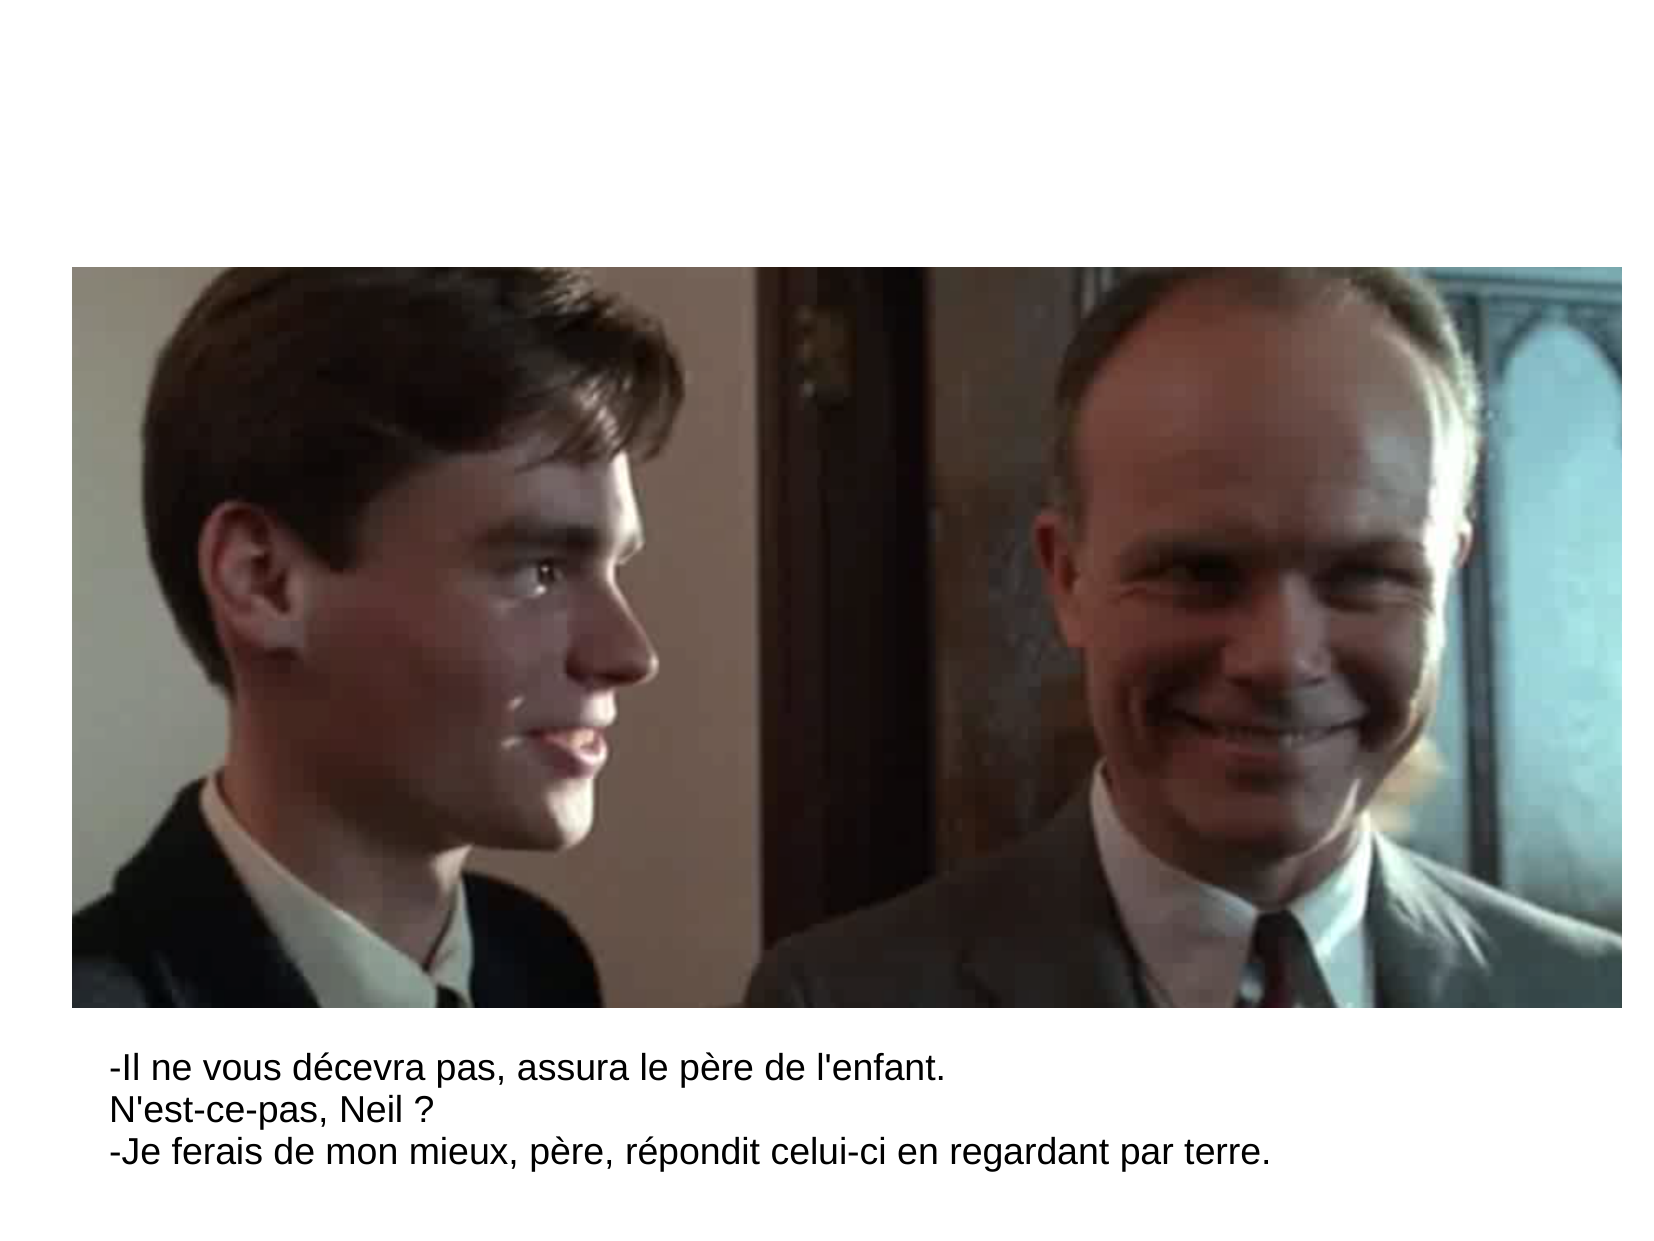

-Il ne vous décevra pas, assura le père de l'enfant.
N'est-ce-pas, Neil ?
-Je ferais de mon mieux, père, répondit celui-ci en regardant par terre.